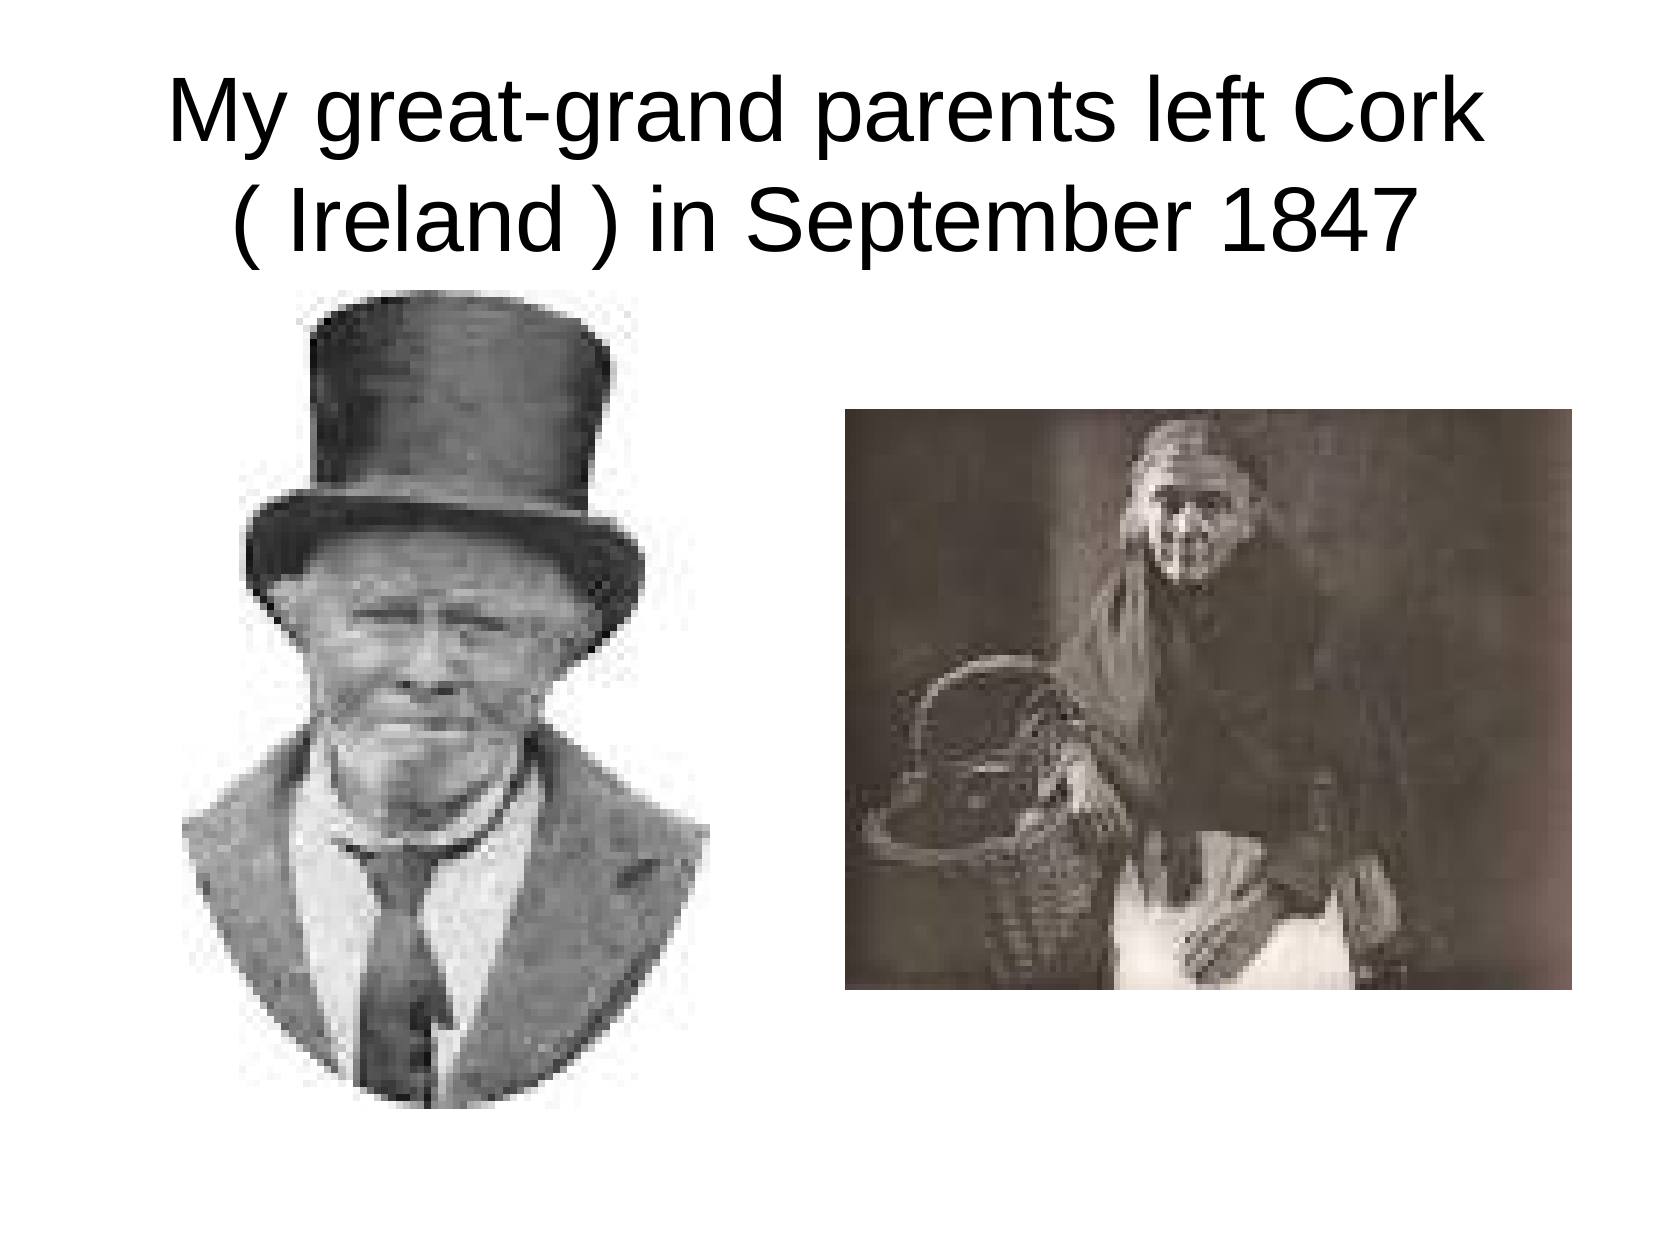

# My great-grand parents left Cork ( Ireland ) in September 1847